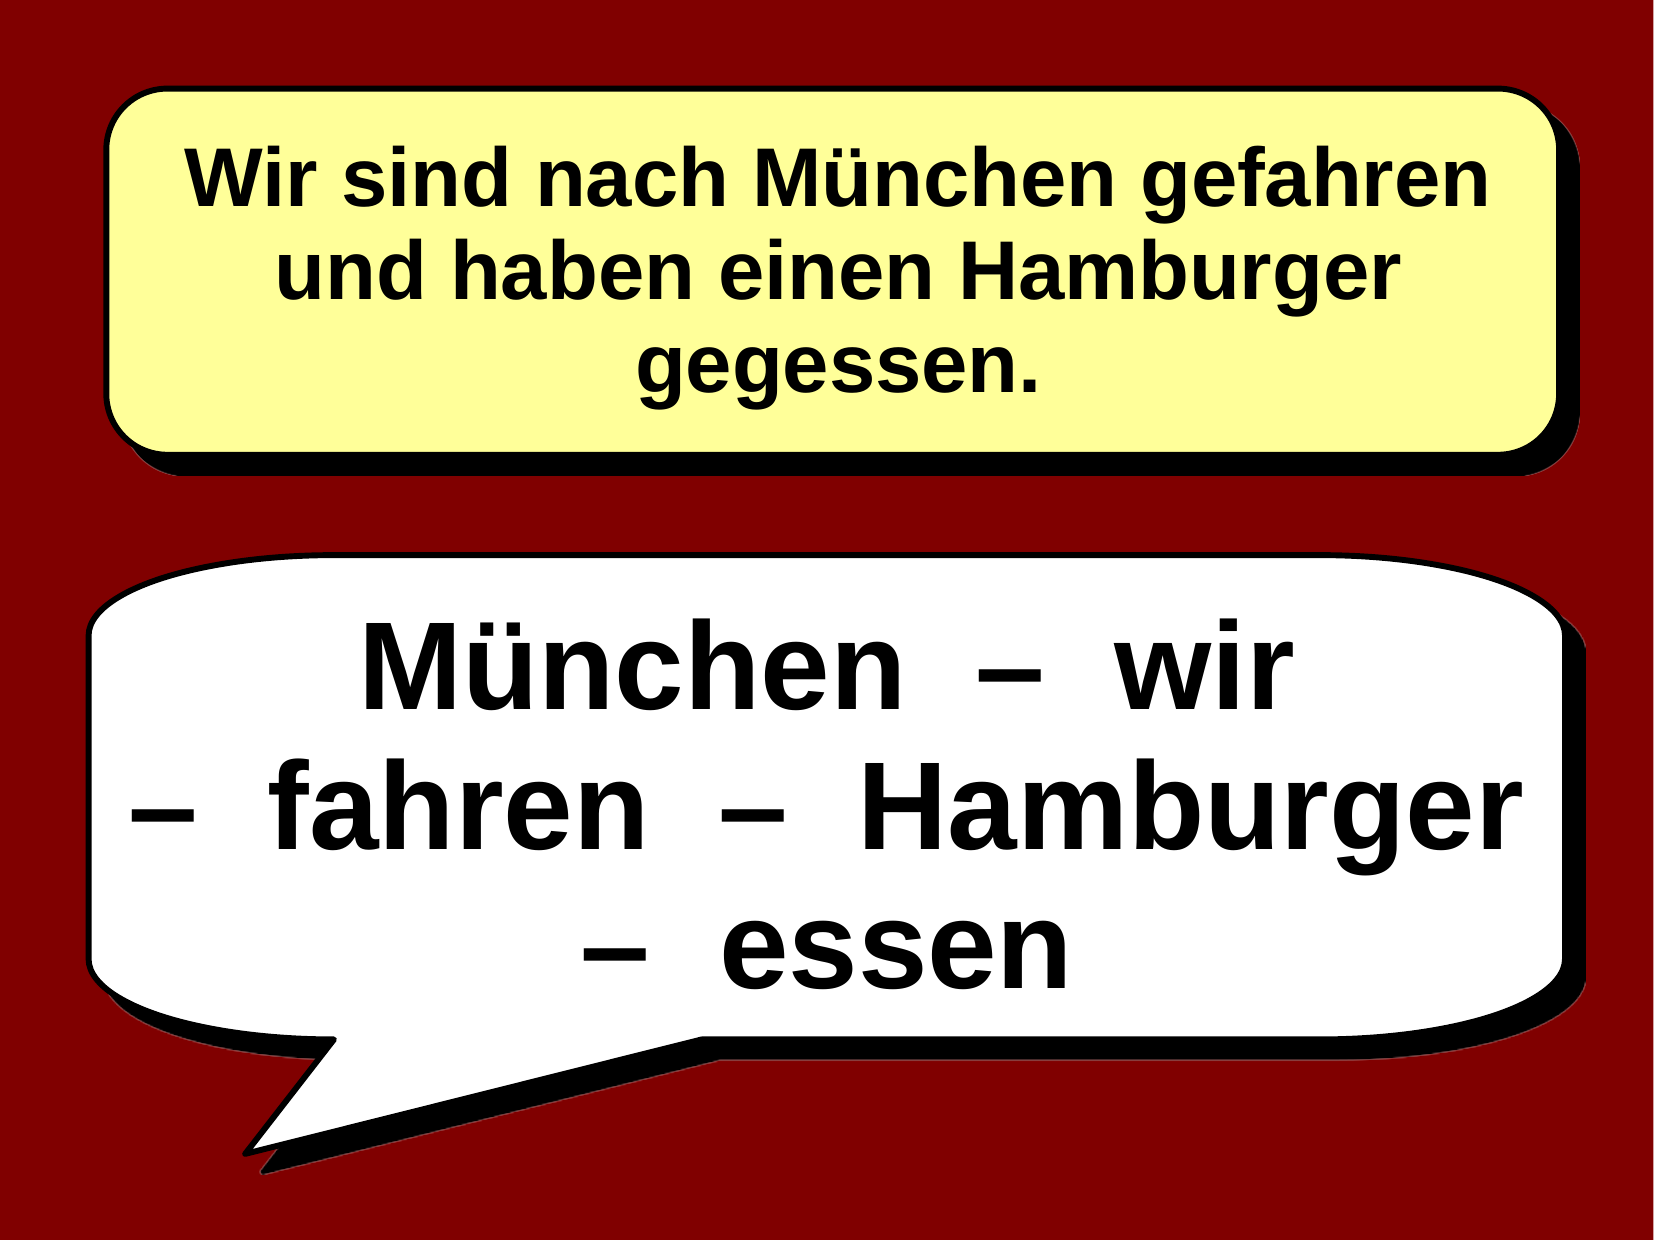

Wir sind nach München gefahren und haben einen Hamburger gegessen.
München – wir
– fahren – Hamburger
– essen